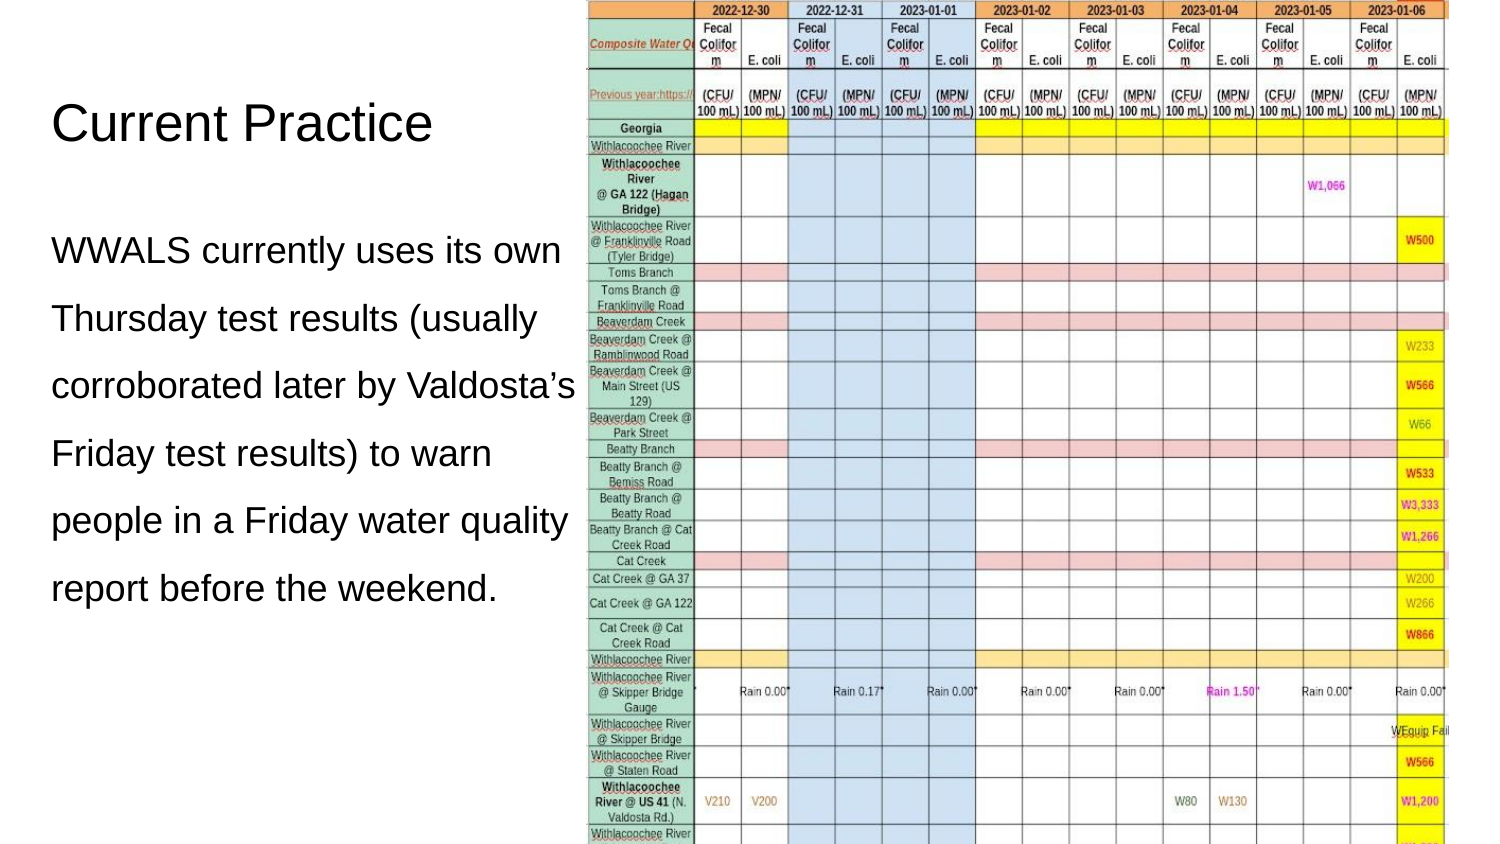

# Current Practice
WWALS currently uses its own Thursday test results (usually corroborated later by Valdosta’s Friday test results) to warn people in a Friday water quality report before the weekend.